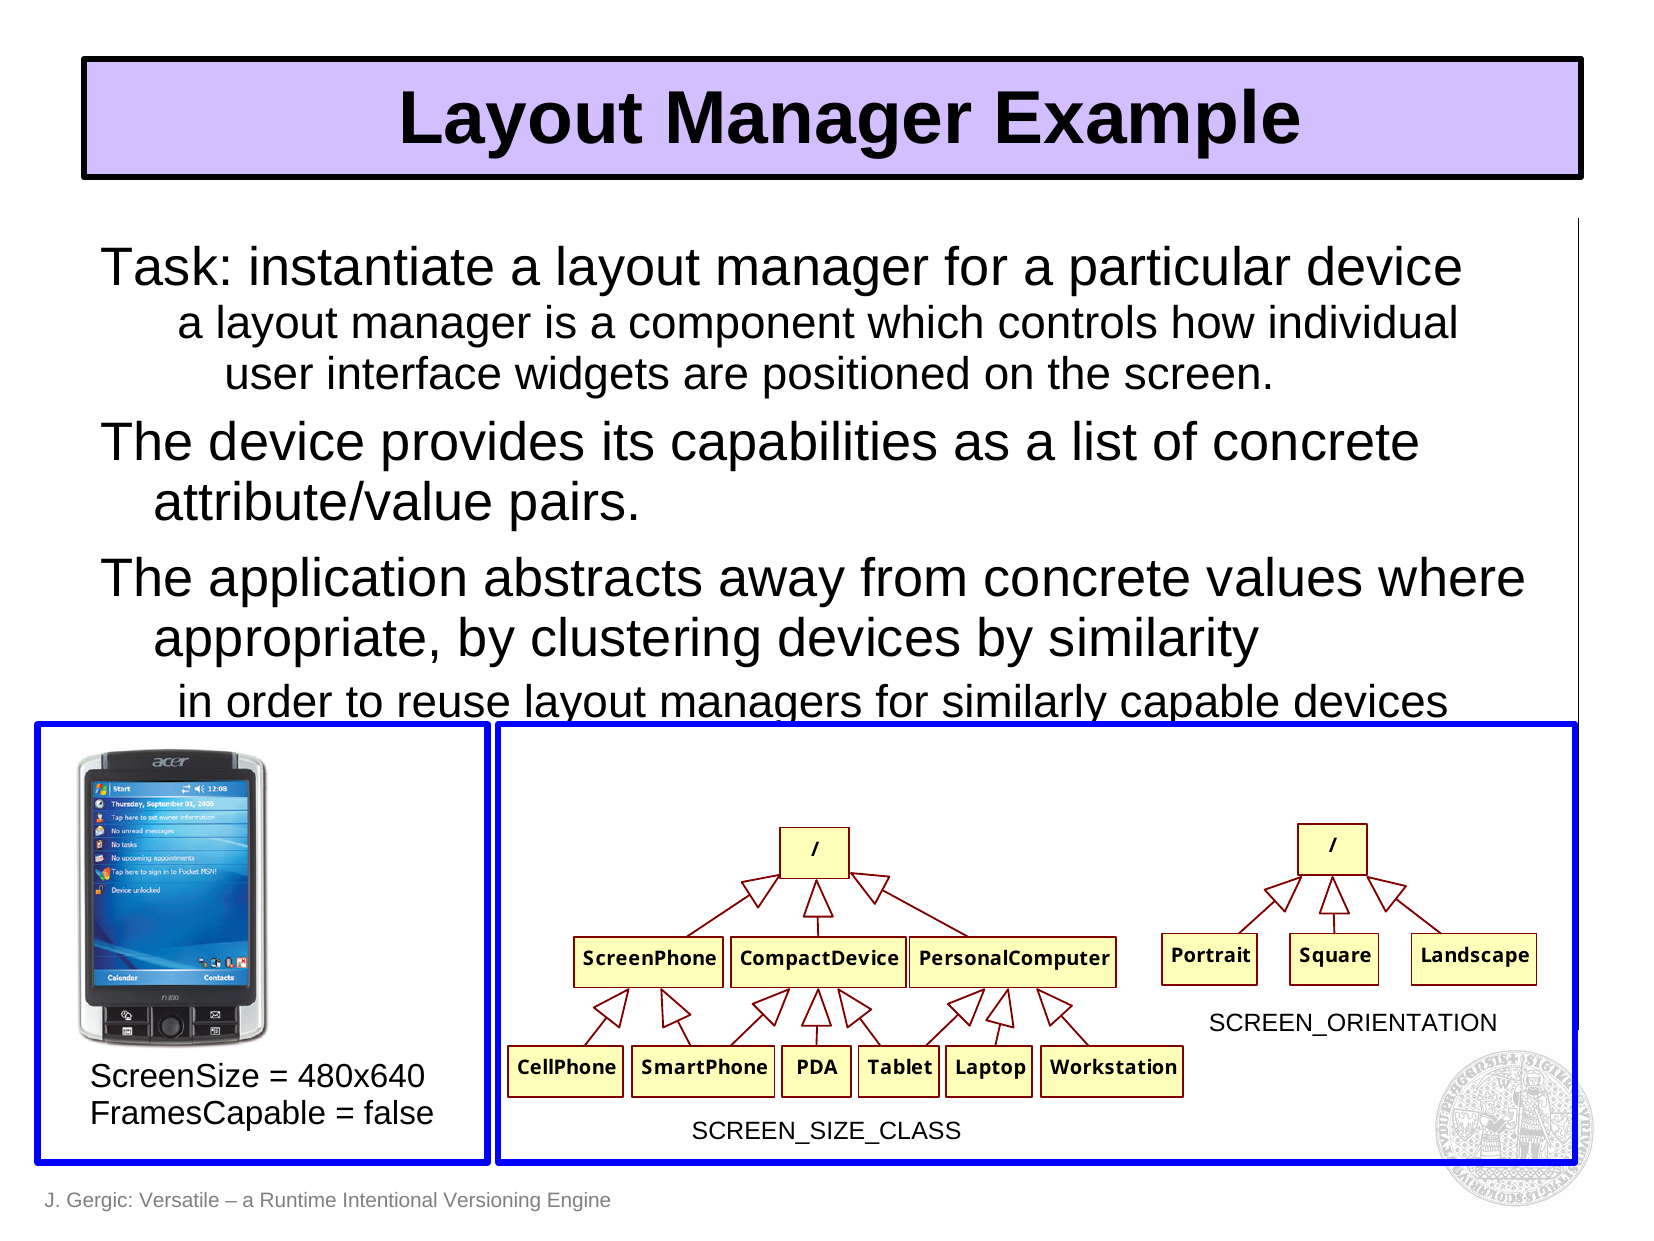

# Layout Manager Example
Task: instantiate a layout manager for a particular device
a layout manager is a component which controls how individual user interface widgets are positioned on the screen.
The device provides its capabilities as a list of concrete attribute/value pairs.
The application abstracts away from concrete values where appropriate, by clustering devices by similarity
in order to reuse layout managers for similarly capable devices
SCREEN_ORIENTATION
ScreenSize = 480x640
FramesCapable = false
SCREEN_SIZE_CLASS